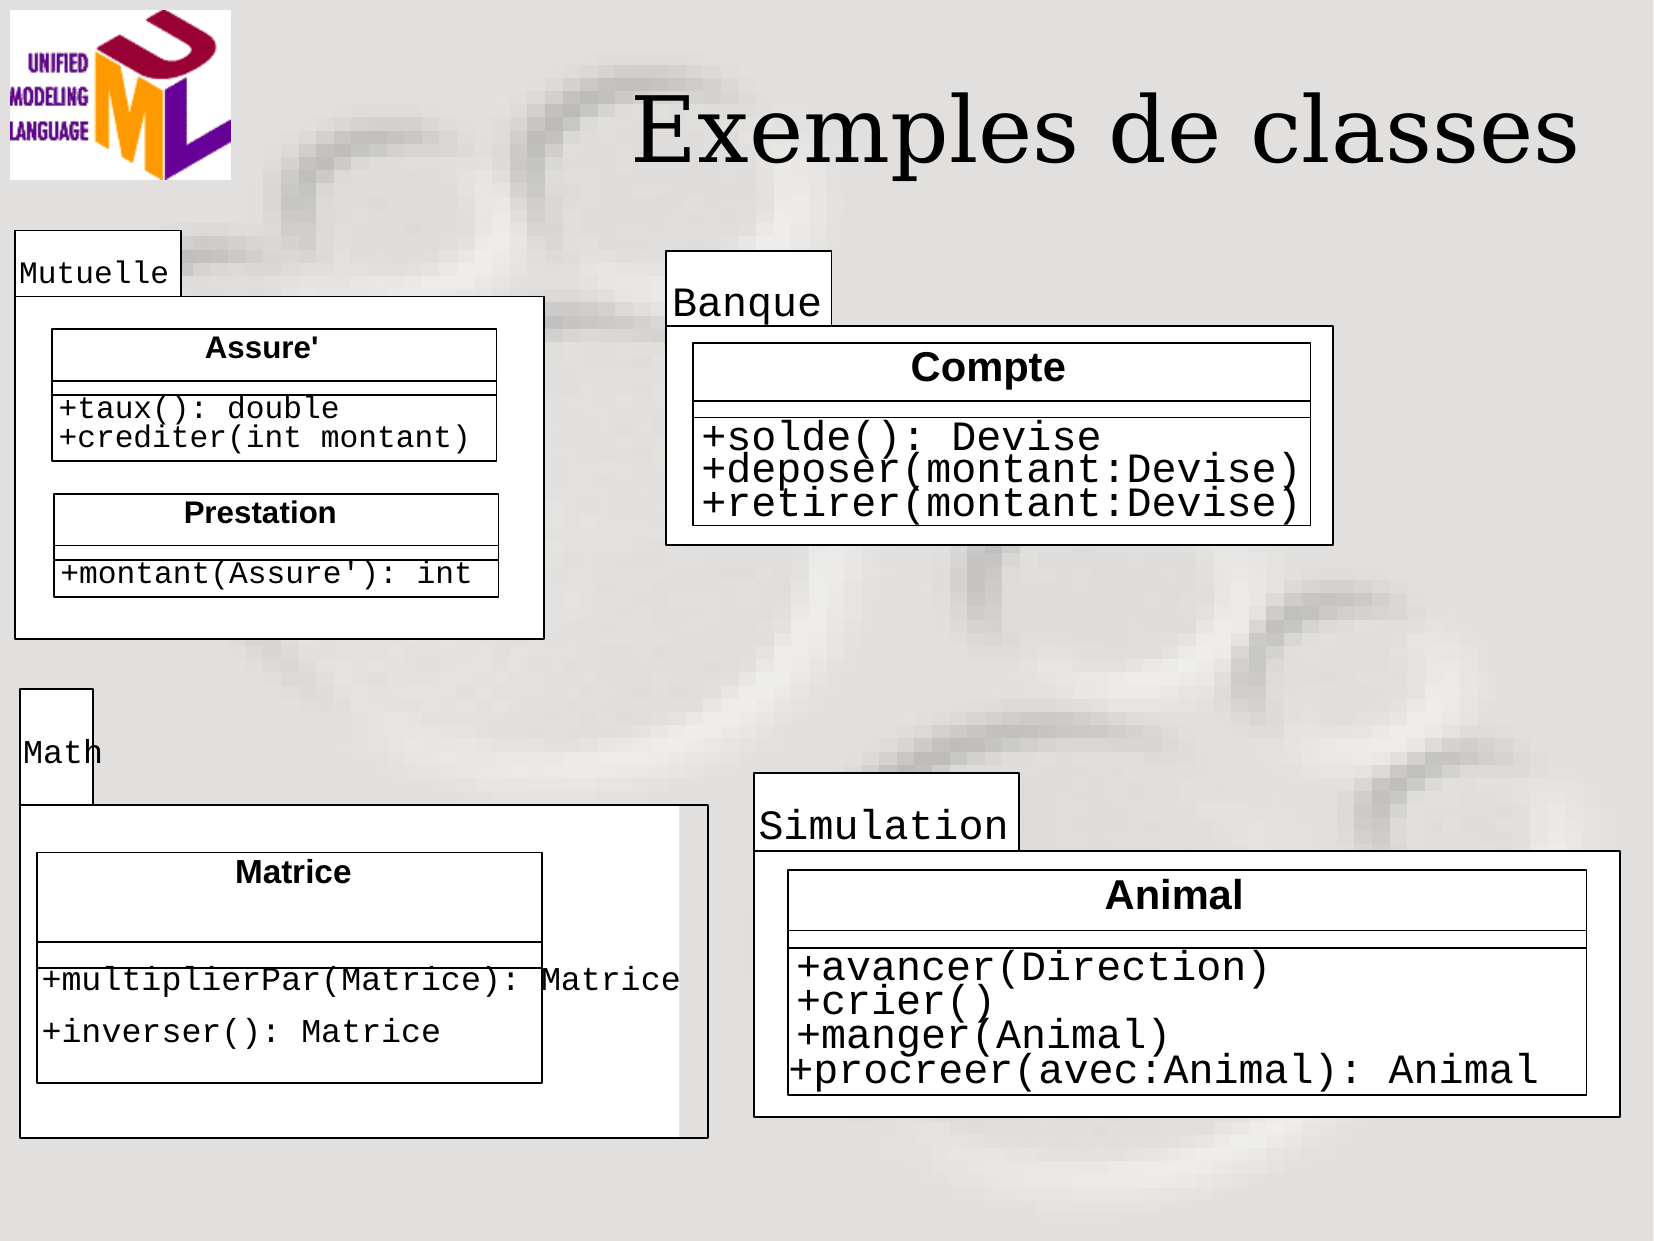

# Exemples de classes
Banque
Compte
+solde(): Devise
Mutuelle
Assure'
+taux(): double
+crediter(int montant)
+deposer(montant:Devise)
+retirer(montant:Devise)
Prestation
+montant(Assure'): int
Math
Simulation
Matrice
Animal
+avancer(Direction)
+multiplierPar(Matrice): Matrice
+crier()
+manger(Animal)
+inverser(): Matrice
+procreer(avec:Animal): Animal